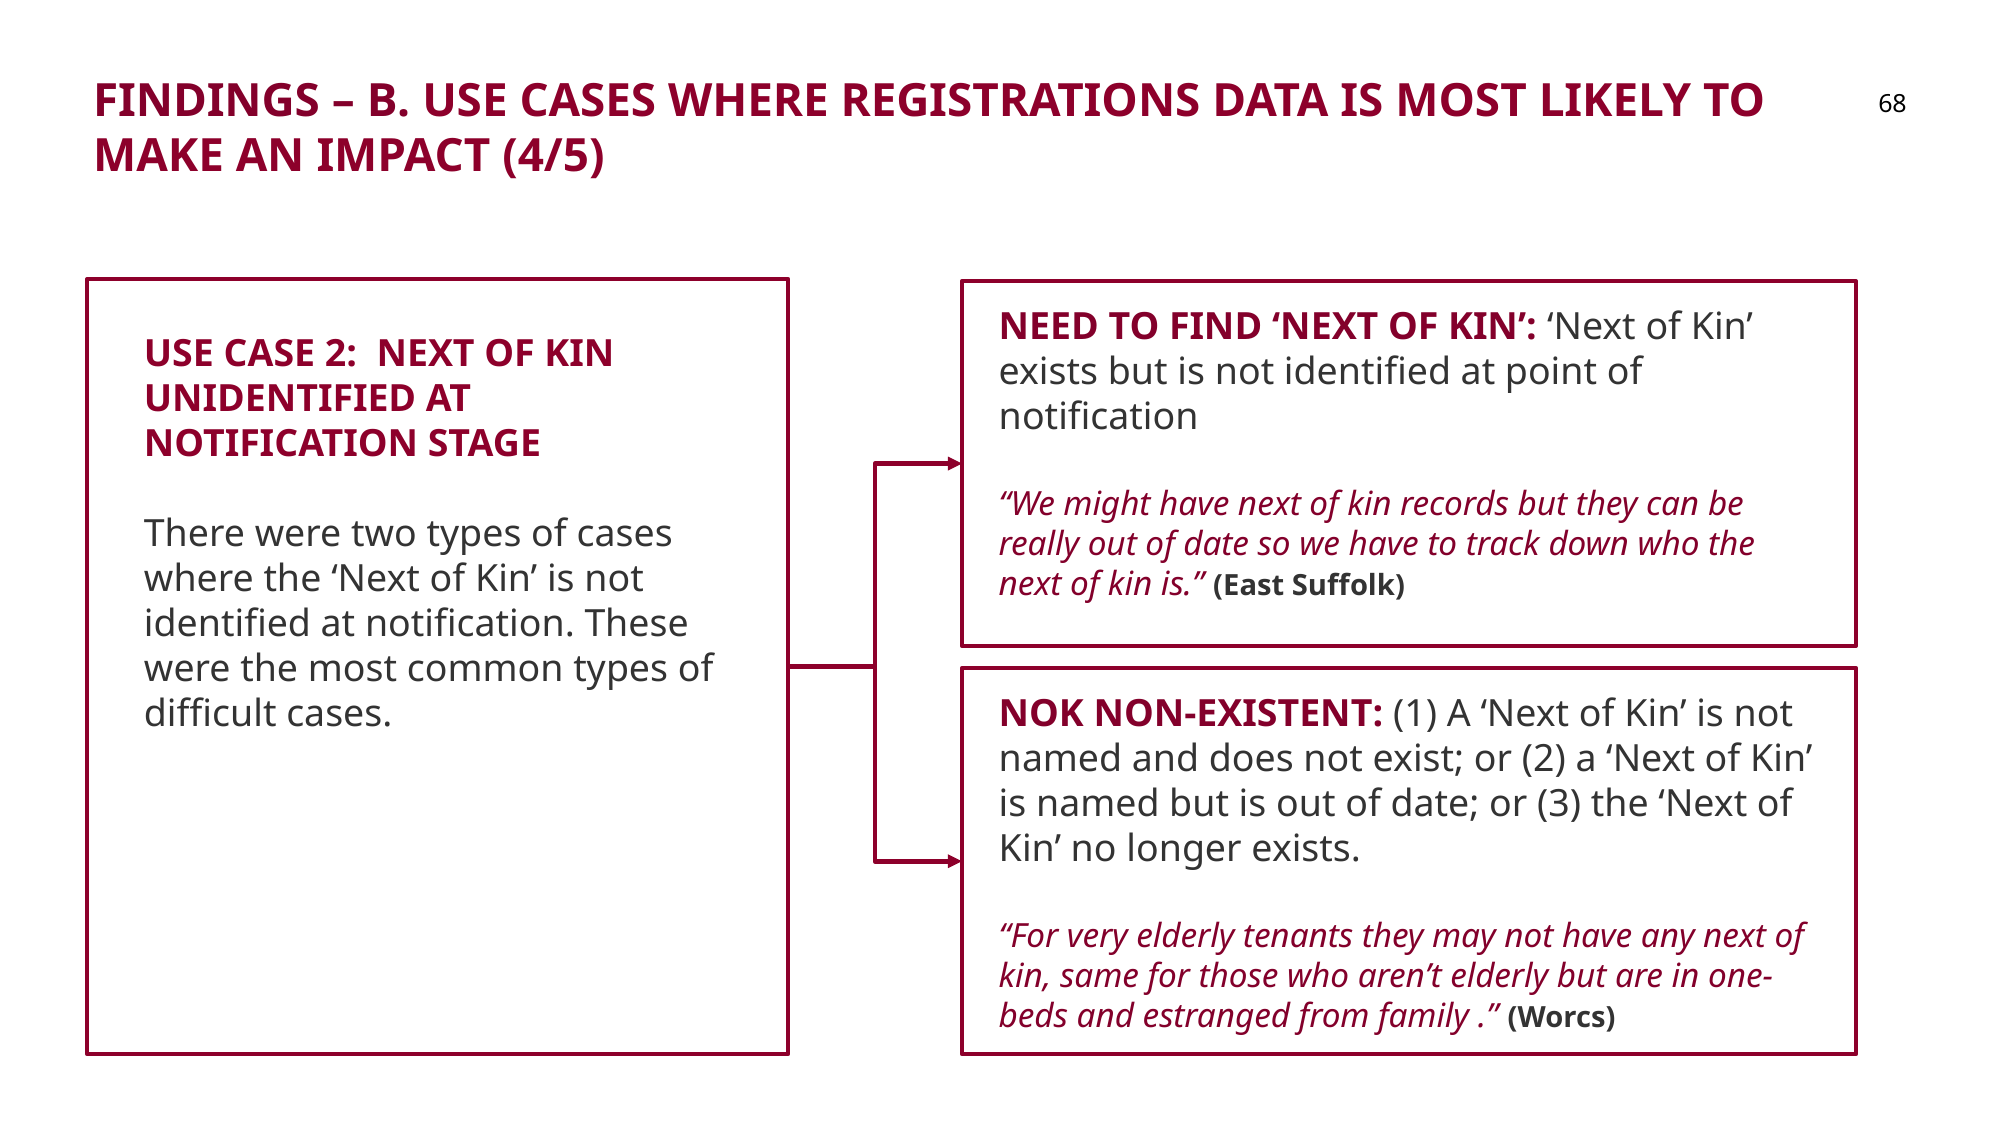

# FINDINGS – B. USE CASES WHERE REGISTRATIONS DATA IS MOST LIKELY TO MAKE AN IMPACT (4/5)
NEED TO FIND ‘NEXT OF KIN’: ‘Next of Kin’ exists but is not identified at point of notification
“We might have next of kin records but they can be really out of date so we have to track down who the next of kin is.” (East Suffolk)
USE CASE 2: NEXT OF KIN UNIDENTIFIED AT NOTIFICATION STAGE
There were two types of cases where the ‘Next of Kin’ is not identified at notification. These were the most common types of difficult cases.
NOK NON-EXISTENT: (1) A ‘Next of Kin’ is not named and does not exist; or (2) a ‘Next of Kin’ is named but is out of date; or (3) the ‘Next of Kin’ no longer exists.
“For very elderly tenants they may not have any next of kin, same for those who aren’t elderly but are in one-beds and estranged from family .” (Worcs)